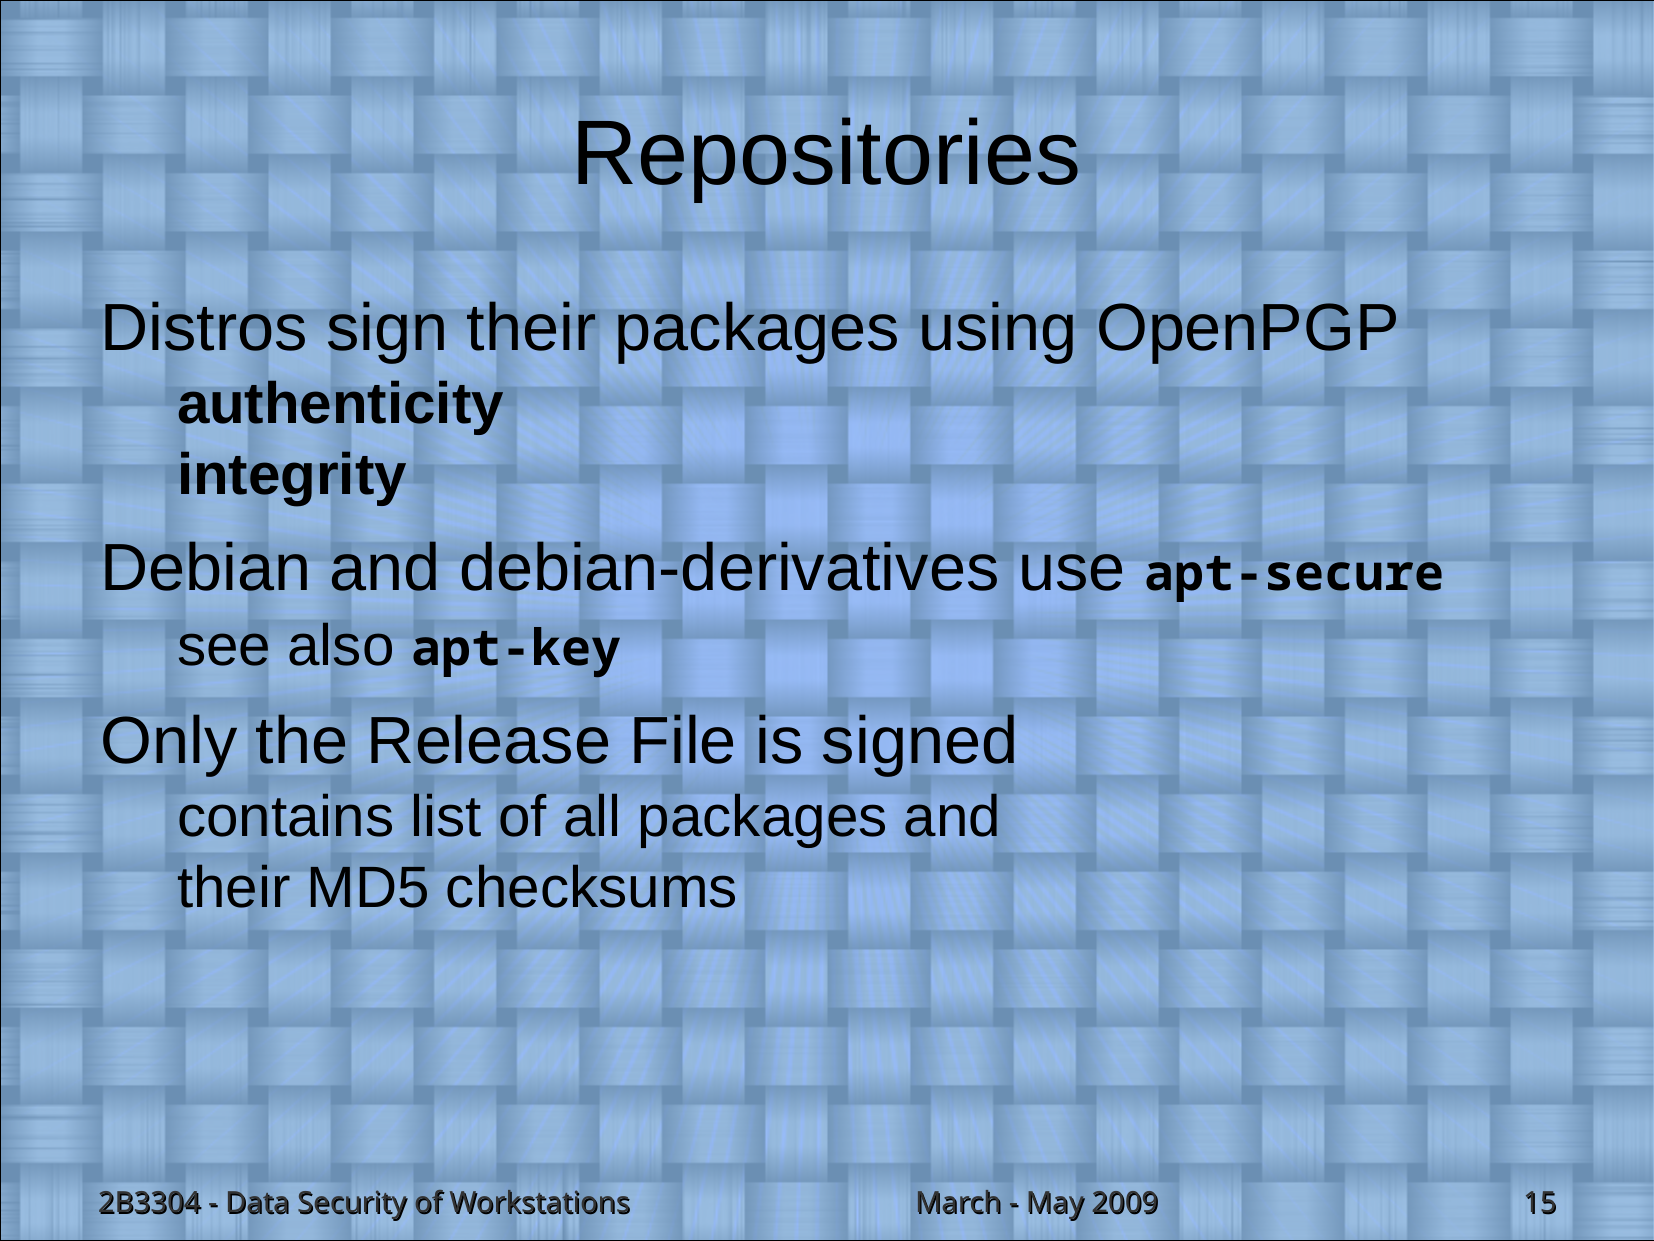

# Repositories
Distros sign their packages using OpenPGP
authenticity
integrity
Debian and debian-derivatives use apt-secure
see also apt-key
Only the Release File is signed
contains list of all packages and
their MD5 checksums